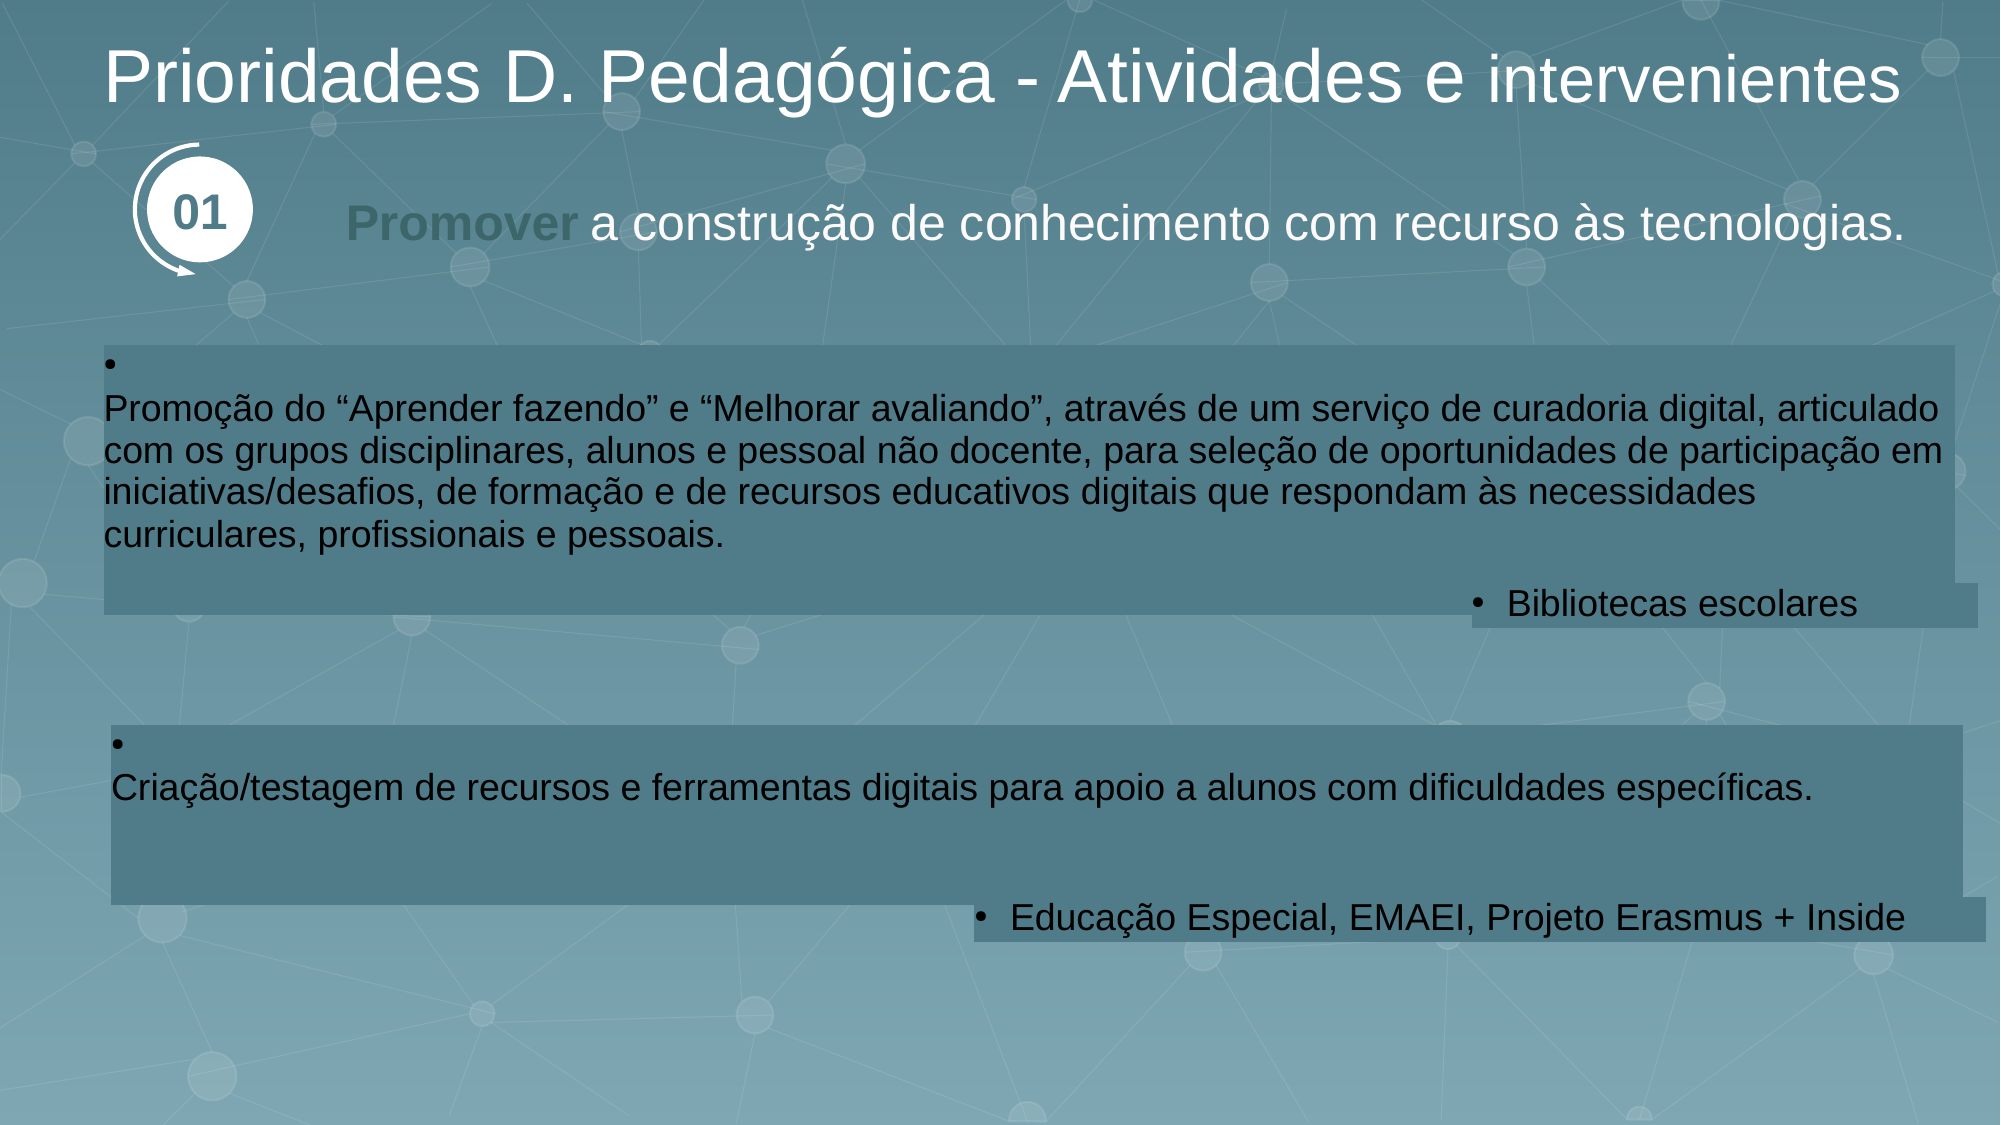

Prioridades D. Pedagógica - Atividades e intervenientes
01
Promover a construção de conhecimento com recurso às tecnologias.
| Promoção do “Aprender fazendo” e “Melhorar avaliando”, através de um serviço de curadoria digital, articulado com os grupos disciplinares, alunos e pessoal não docente, para seleção de oportunidades de participação em iniciativas/desafios, de formação e de recursos educativos digitais que respondam às necessidades curriculares, profissionais e pessoais. |
| --- |
| Bibliotecas escolares |
| --- |
| Criação/testagem de recursos e ferramentas digitais para apoio a alunos com dificuldades específicas. |
| --- |
| Educação Especial, EMAEI, Projeto Erasmus + Inside |
| --- |